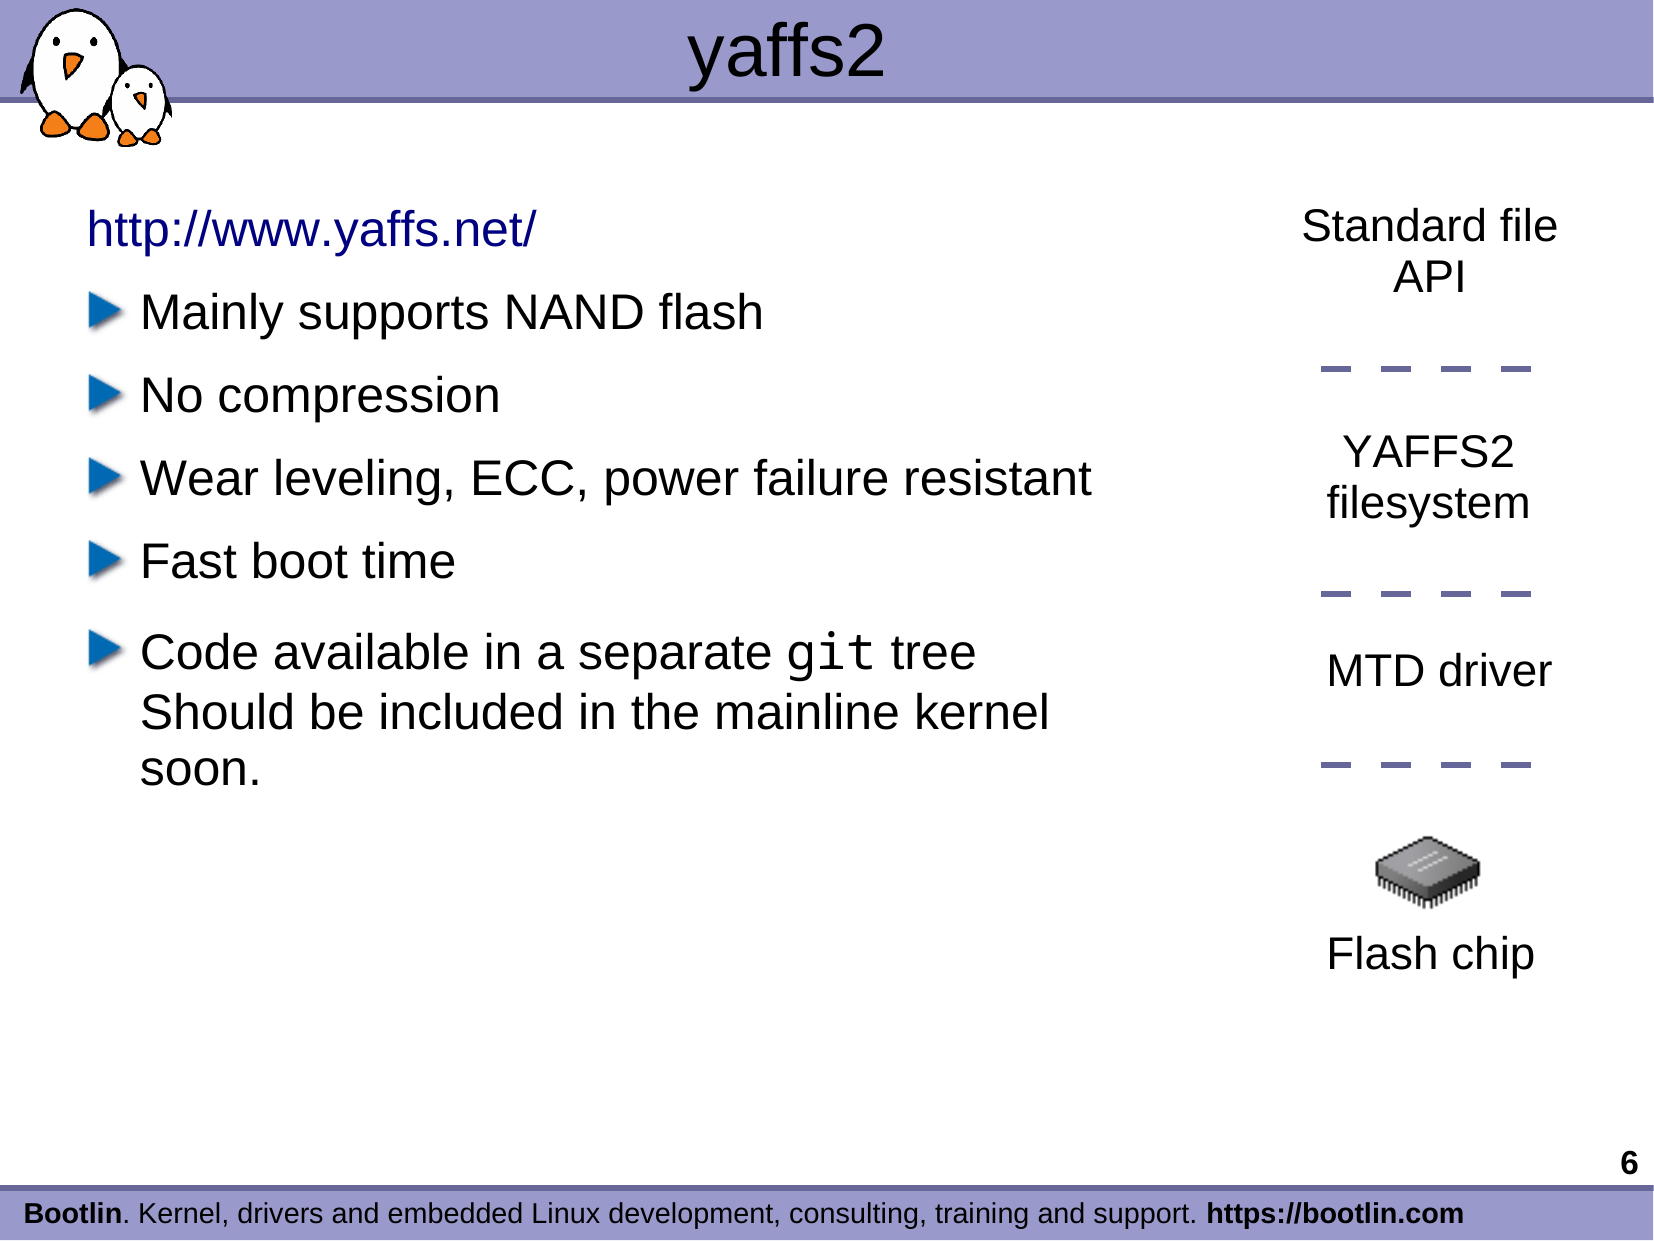

# yaffs2
Standard file
API
http://www.yaffs.net/
Mainly supports NAND flash
No compression
Wear leveling, ECC, power failure resistant
Fast boot time
Code available in a separate git tree
Should be included in the mainline kernel
soon.
YAFFS2
filesystem
MTD driver
Flash chip